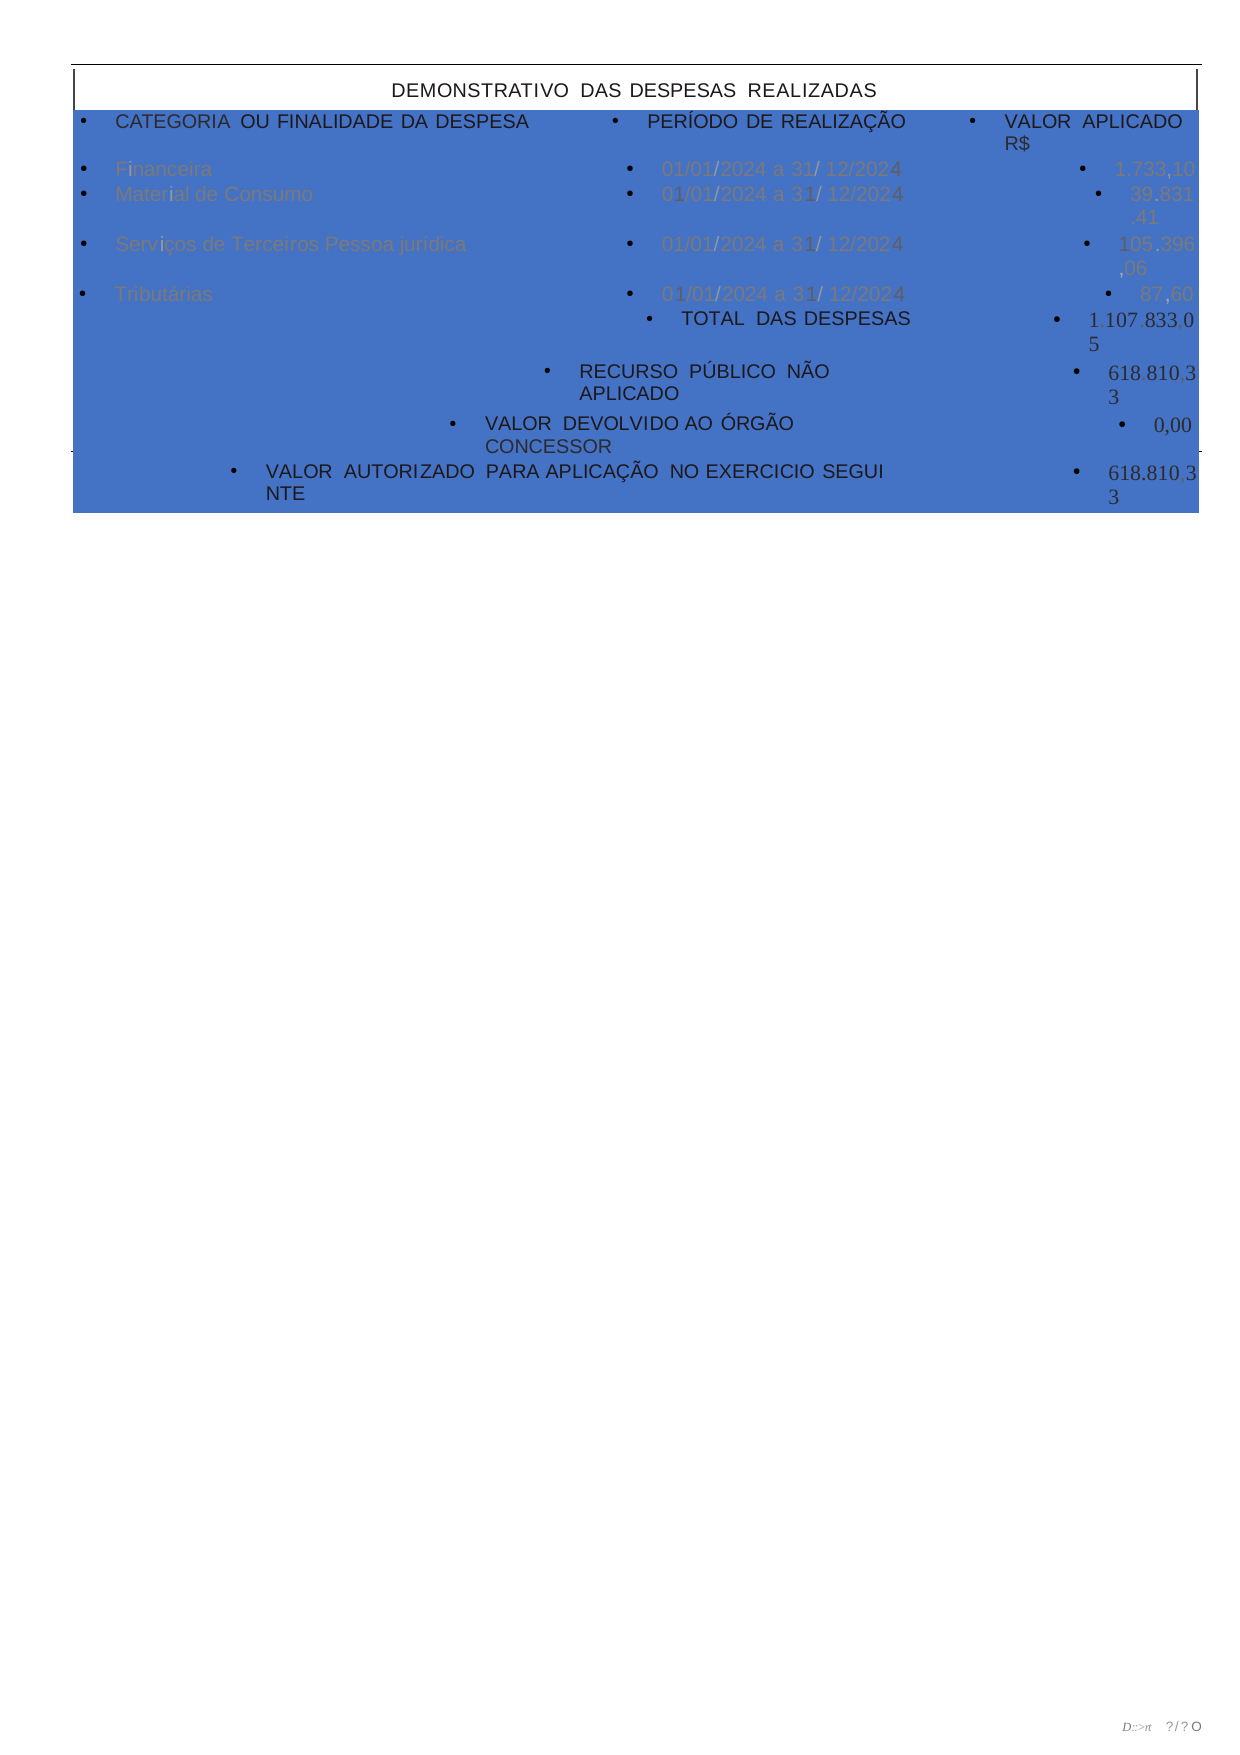

DEMONSTRATIVO DAS DESPESAS REALIZADAS
| CATEGORIA OU FINALIDADE DA DESPESA | PERÍODO DE REALIZAÇÃO | VALOR APLICADO R$ |
| --- | --- | --- |
| Financeira | 01/01/2024 a 31/ 12/2024 | 1.733,10 |
| Material de Consumo | 01/01/2024 a 31/ 12/2024 | 39.831.41 |
| Serviços de Terceiros Pessoa jurídica | 01/01/2024 a 31/ 12/2024 | 105.396,06 |
| Tributárias | 01/01/2024 a 31/ 12/2024 | 87,60 |
| TOTAL DAS DESPESAS | | 1.107.833,05 |
| RECURSO PÚBLICO NÃO APLICADO | | 618.810,33 |
| VALOR DEVOLVIDO AO ÓRGÃO CONCESSOR | | 0,00 |
| VALOR AUTORIZADO PARA APLICAÇÃO NO EXERCICIO SEGUI NTE | | 618.810,33 |
D::>rt ?/?O